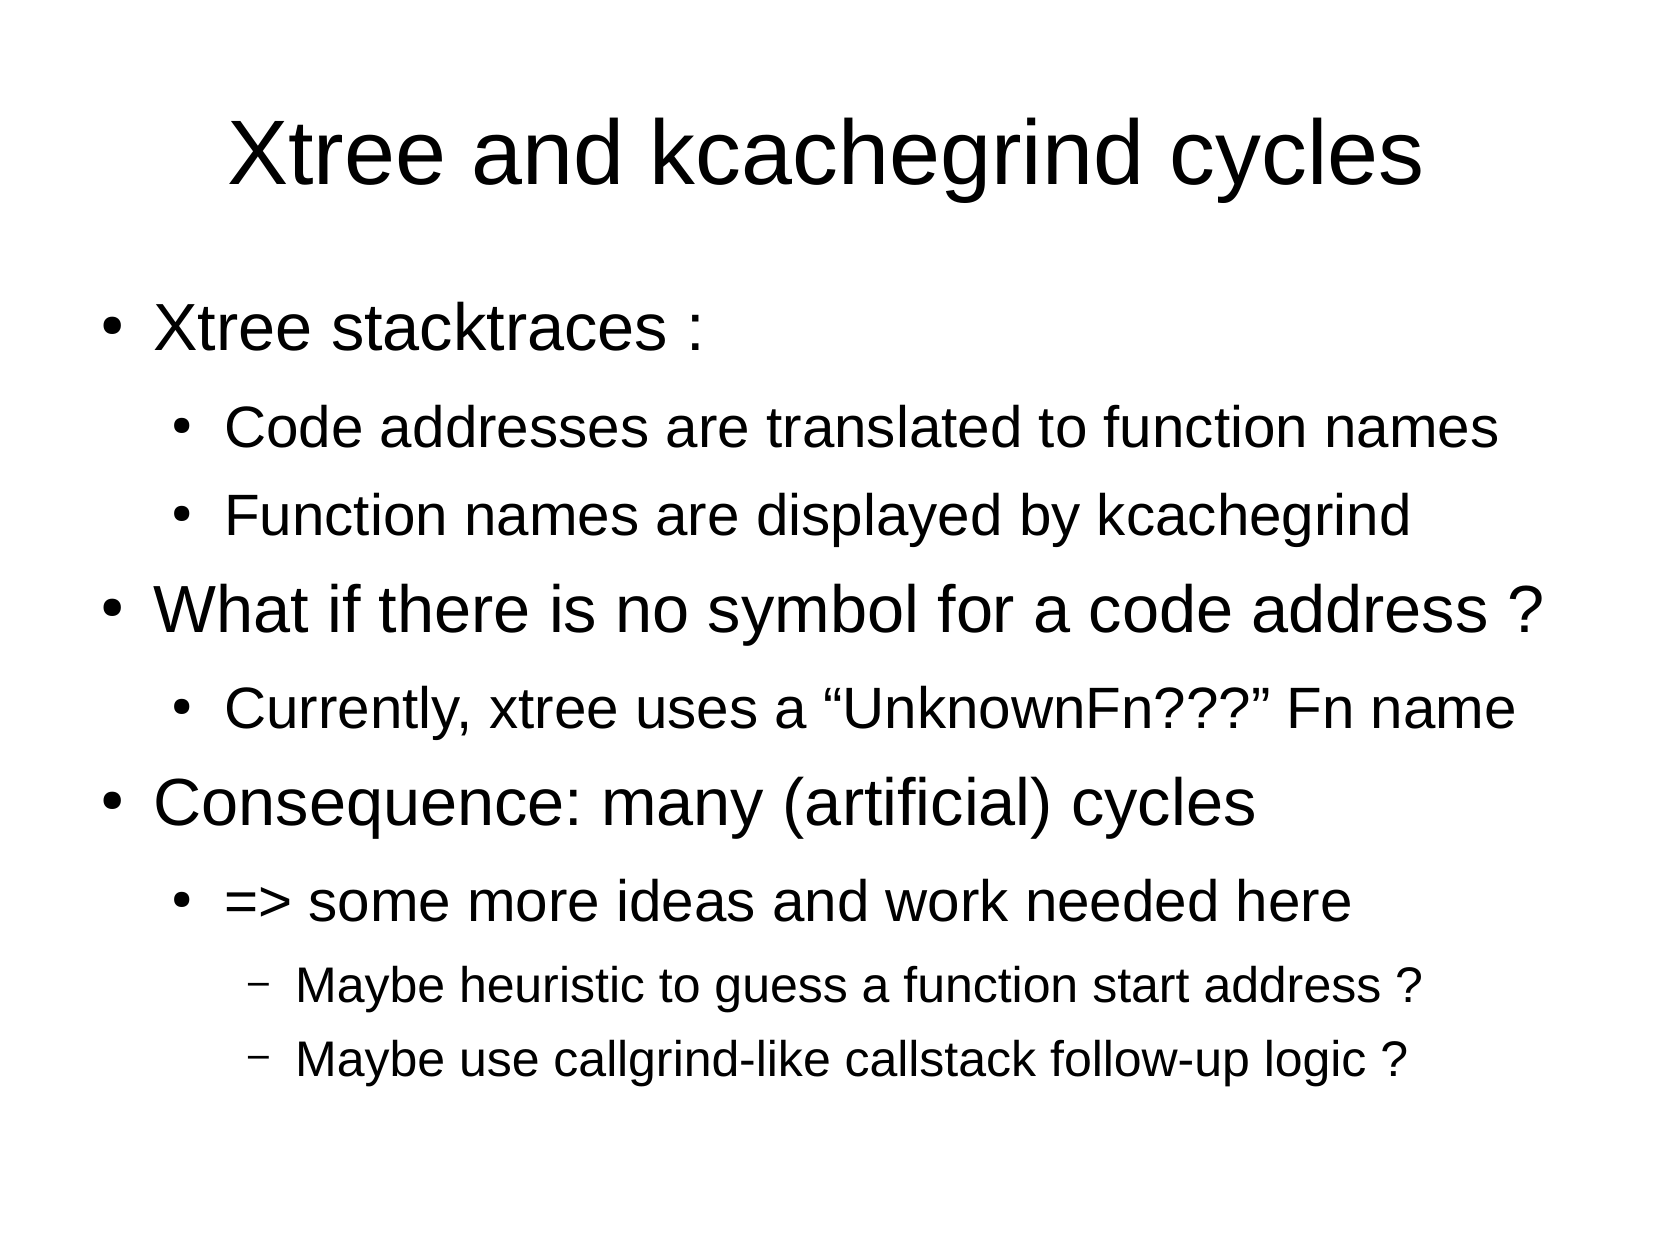

# Xtree and kcachegrind cycles
Xtree stacktraces :
Code addresses are translated to function names
Function names are displayed by kcachegrind
What if there is no symbol for a code address ?
Currently, xtree uses a “UnknownFn???” Fn name
Consequence: many (artificial) cycles
=> some more ideas and work needed here
Maybe heuristic to guess a function start address ?
Maybe use callgrind-like callstack follow-up logic ?